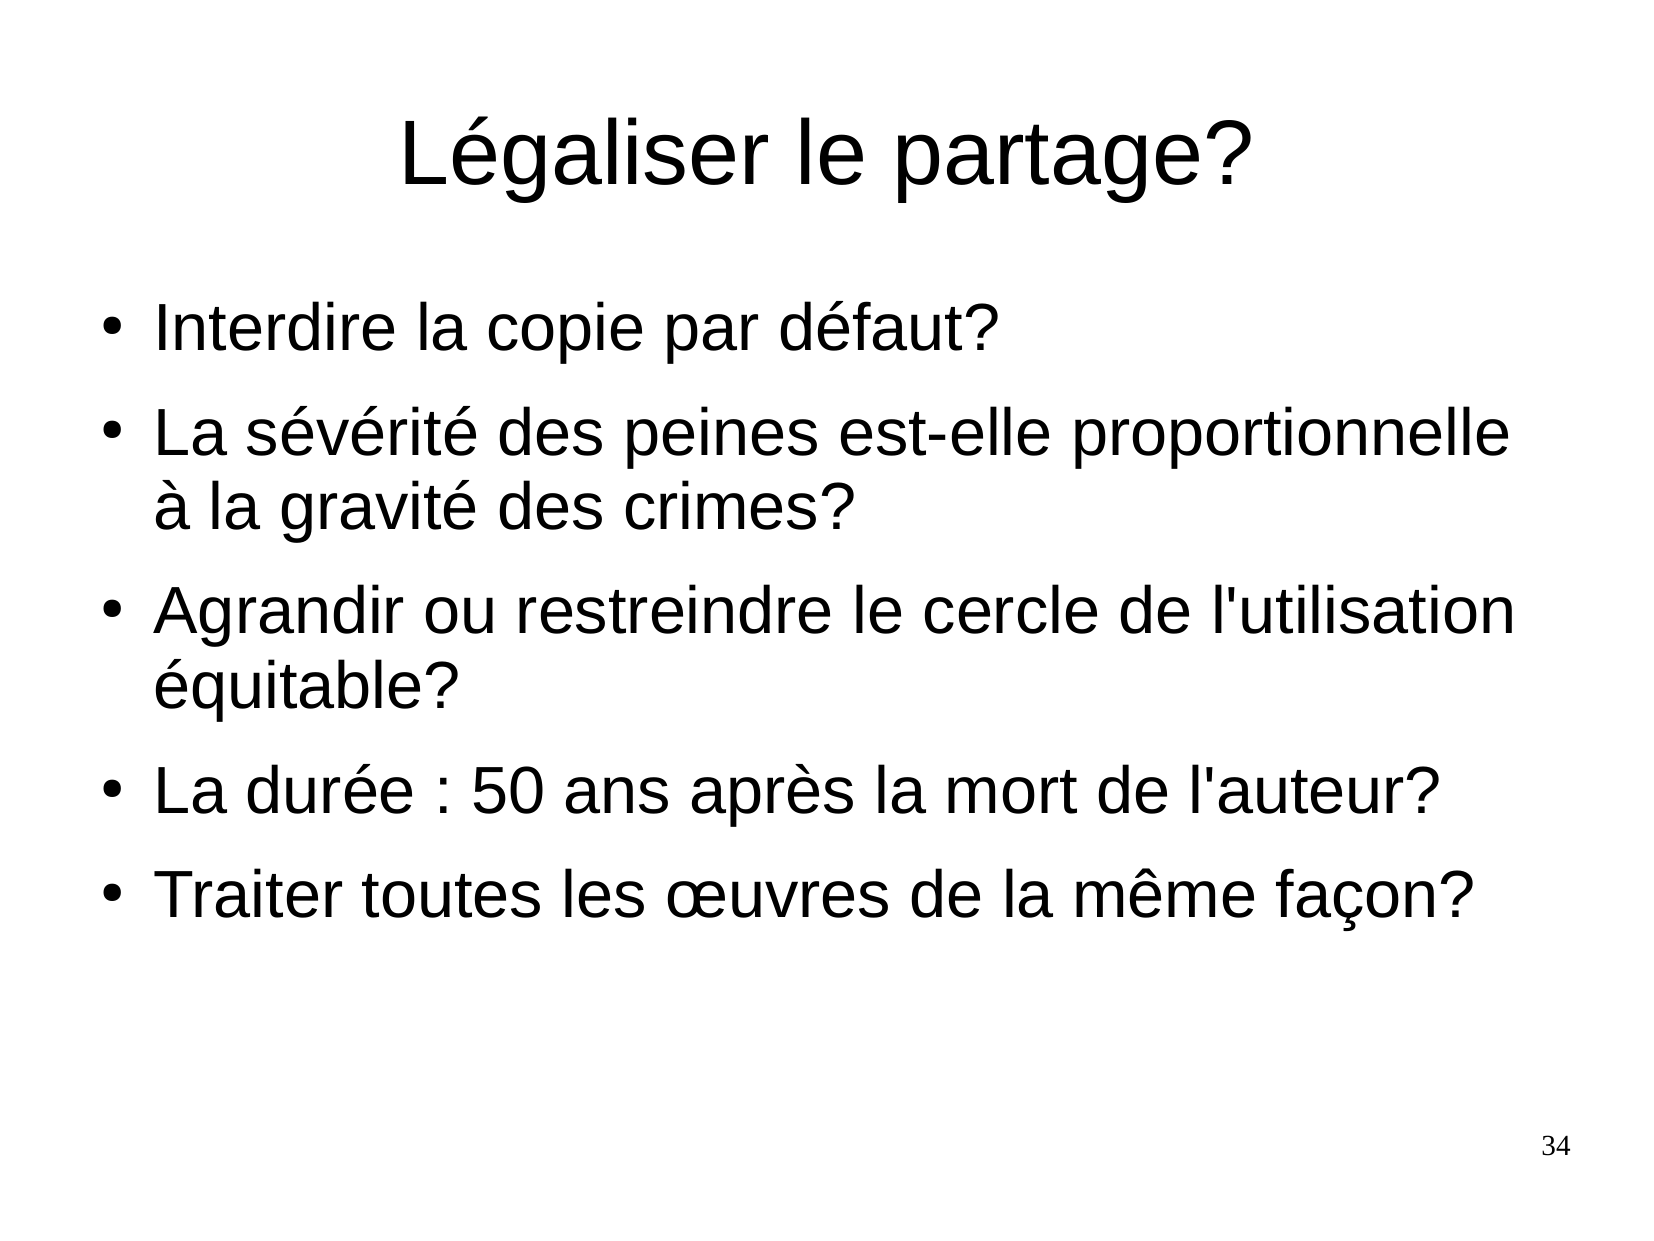

# Légaliser le partage?
Interdire la copie par défaut?
La sévérité des peines est-elle proportionnelle à la gravité des crimes?
Agrandir ou restreindre le cercle de l'utilisation équitable?
La durée : 50 ans après la mort de l'auteur?
Traiter toutes les œuvres de la même façon?
34